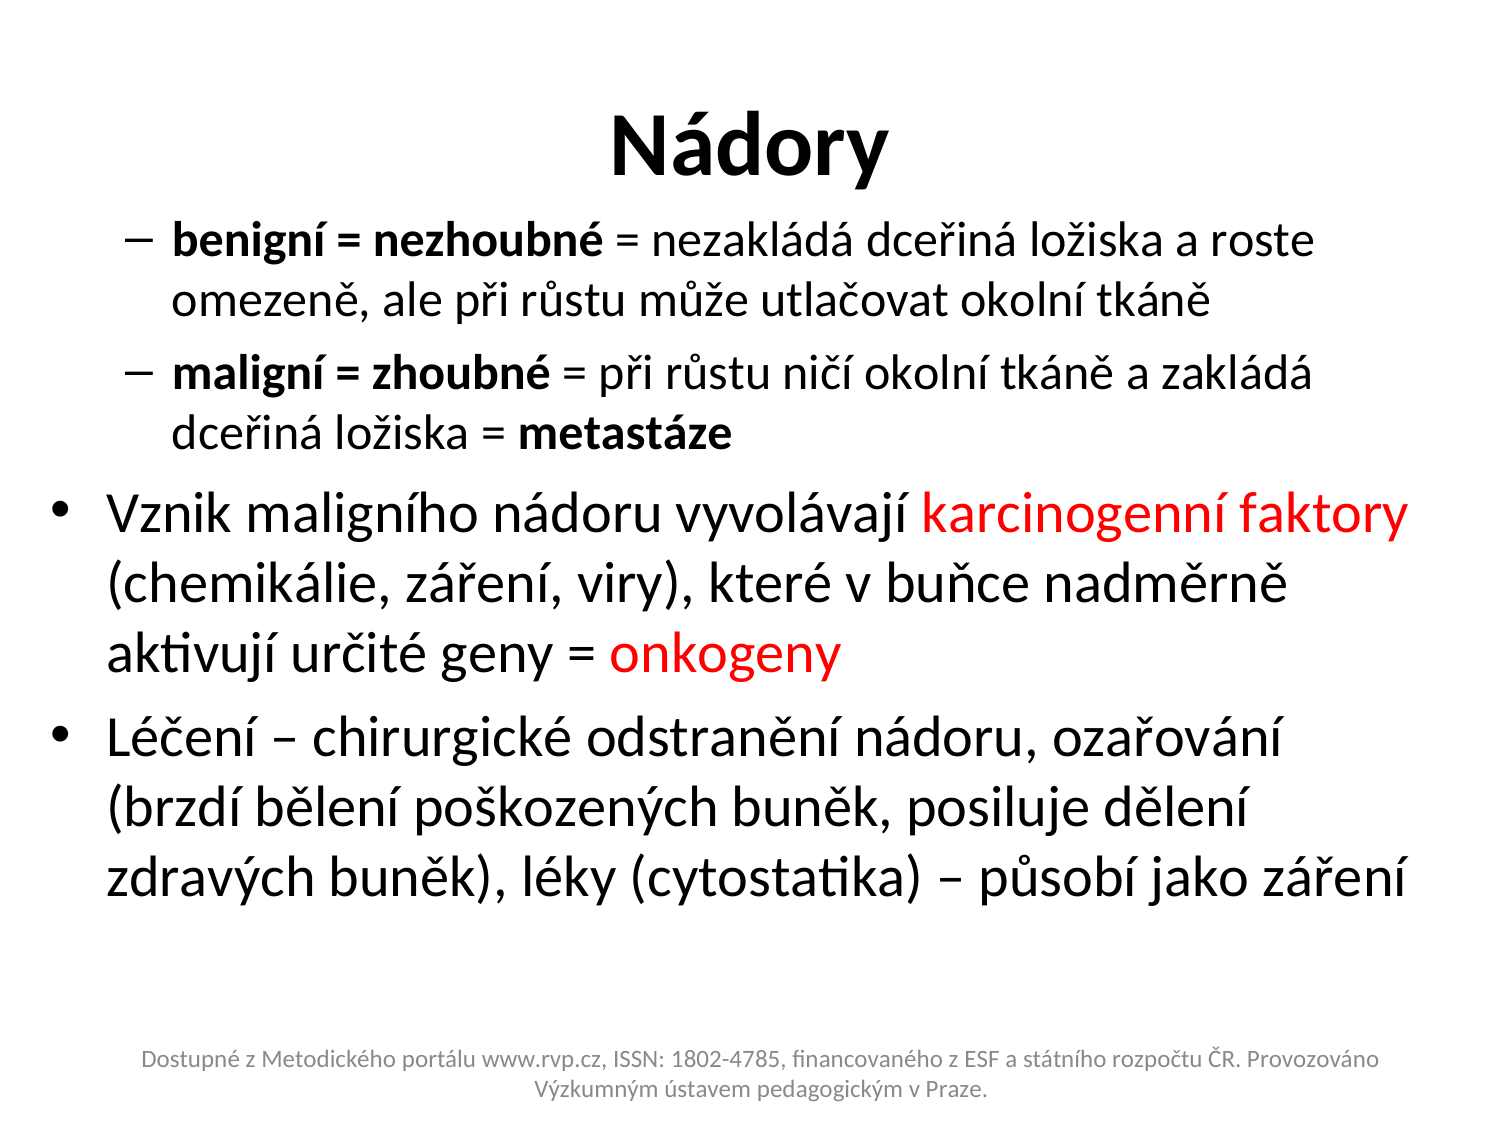

# Nádory
benigní = nezhoubné = nezakládá dceřiná ložiska a roste omezeně, ale při růstu může utlačovat okolní tkáně
maligní = zhoubné = při růstu ničí okolní tkáně a zakládá dceřiná ložiska = metastáze
Vznik maligního nádoru vyvolávají karcinogenní faktory (chemikálie, záření, viry), které v buňce nadměrně aktivují určité geny = onkogeny
Léčení – chirurgické odstranění nádoru, ozařování
(brzdí bělení poškozených buněk, posiluje dělení zdravých buněk), léky (cytostatika) – působí jako záření
Dostupné z Metodického portálu www.rvp.cz, ISSN: 1802-4785, financovaného z ESF a státního rozpočtu ČR. Provozováno Výzkumným ústavem pedagogickým v Praze.